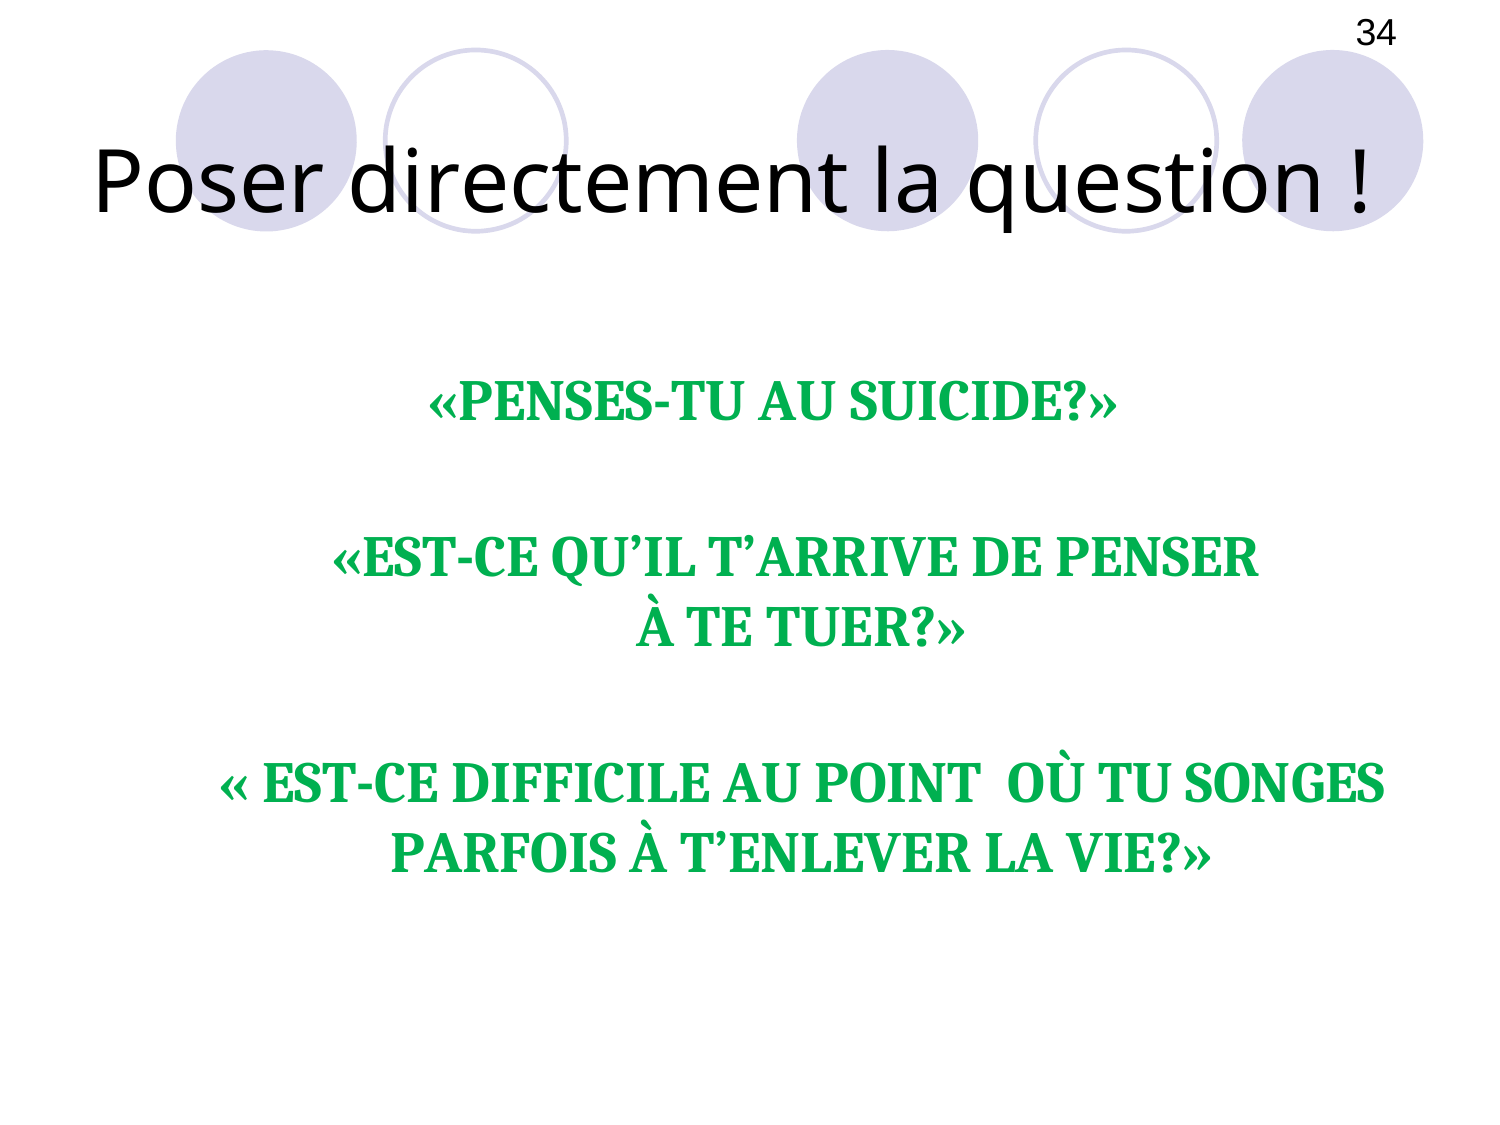

# Poser directement la question !
«PENSES-TU AU SUICIDE?»
«EST-CE QU’IL T’ARRIVE DE PENSER
À TE TUER?»
« EST-CE DIFFICILE AU POINT OÙ TU SONGES PARFOIS À T’ENLEVER LA VIE?»